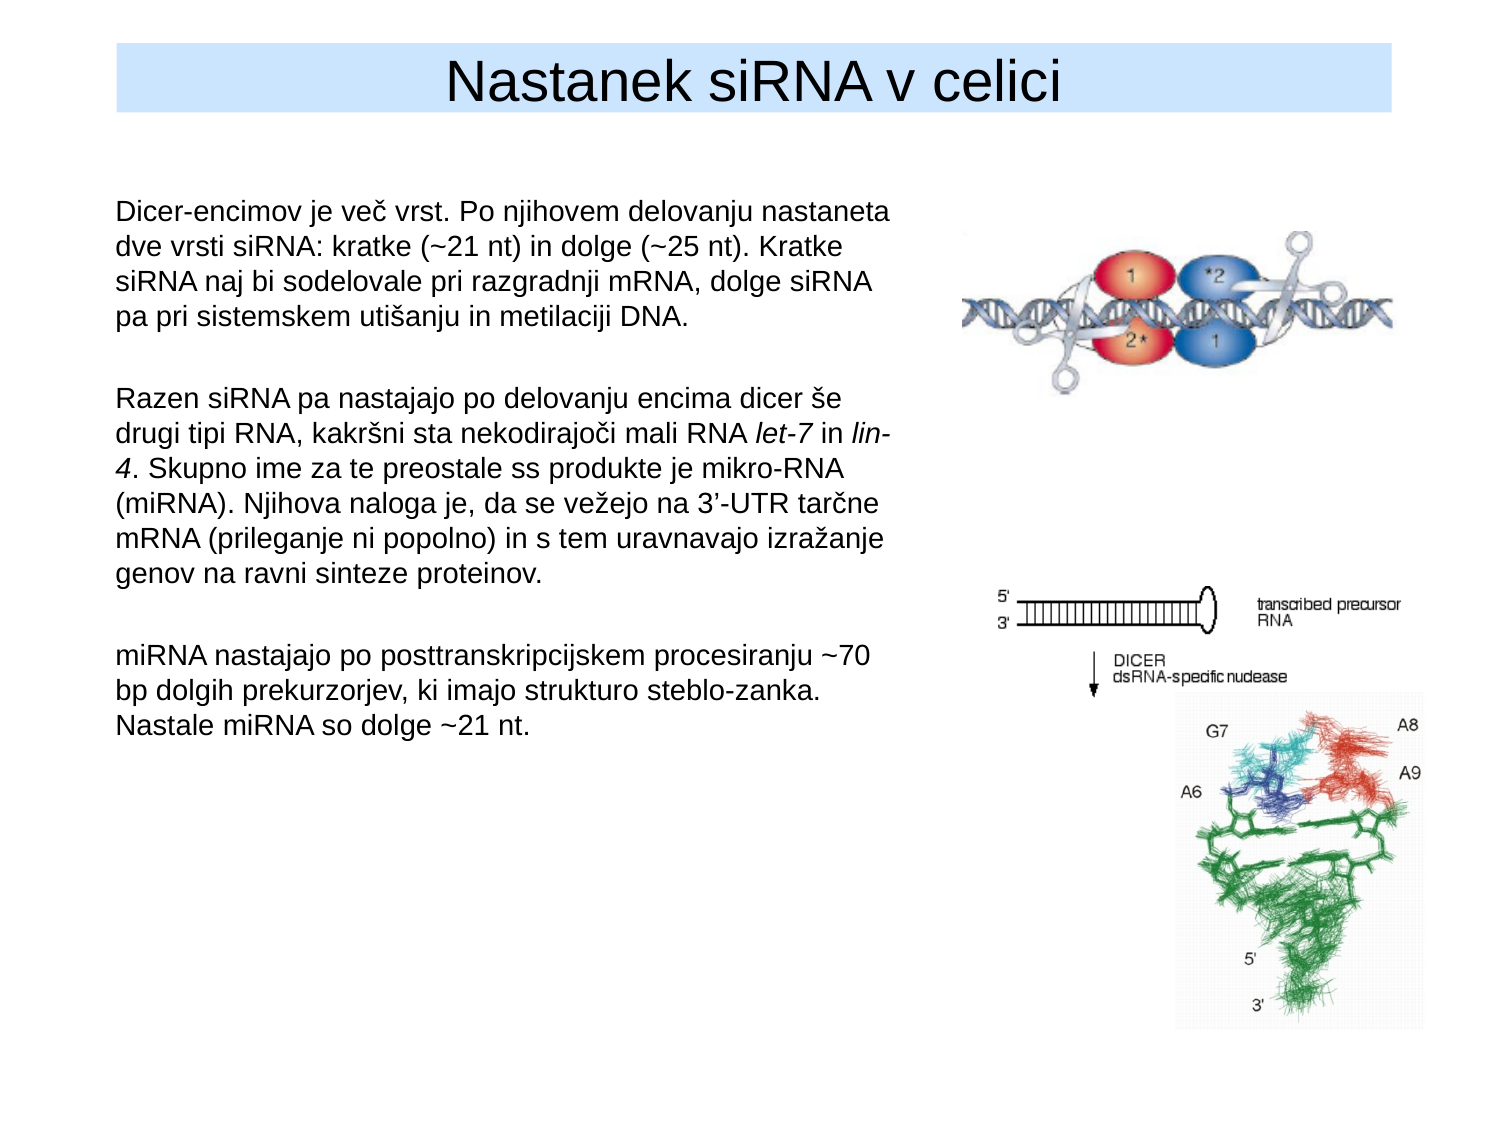

Nastanek siRNA v celici
# Dicer-encimov je več vrst. Po njihovem delovanju nastaneta dve vrsti siRNA: kratke (~21 nt) in dolge (~25 nt). Kratke siRNA naj bi sodelovale pri razgradnji mRNA, dolge siRNA pa pri sistemskem utišanju in metilaciji DNA.
Razen siRNA pa nastajajo po delovanju encima dicer še drugi tipi RNA, kakršni sta nekodirajoči mali RNA let-7 in lin-4. Skupno ime za te preostale ss produkte je mikro-RNA (miRNA). Njihova naloga je, da se vežejo na 3’-UTR tarčne mRNA (prileganje ni popolno) in s tem uravnavajo izražanje genov na ravni sinteze proteinov.
miRNA nastajajo po posttranskripcijskem procesiranju ~70 bp dolgih prekurzorjev, ki imajo strukturo steblo-zanka. Nastale miRNA so dolge ~21 nt.